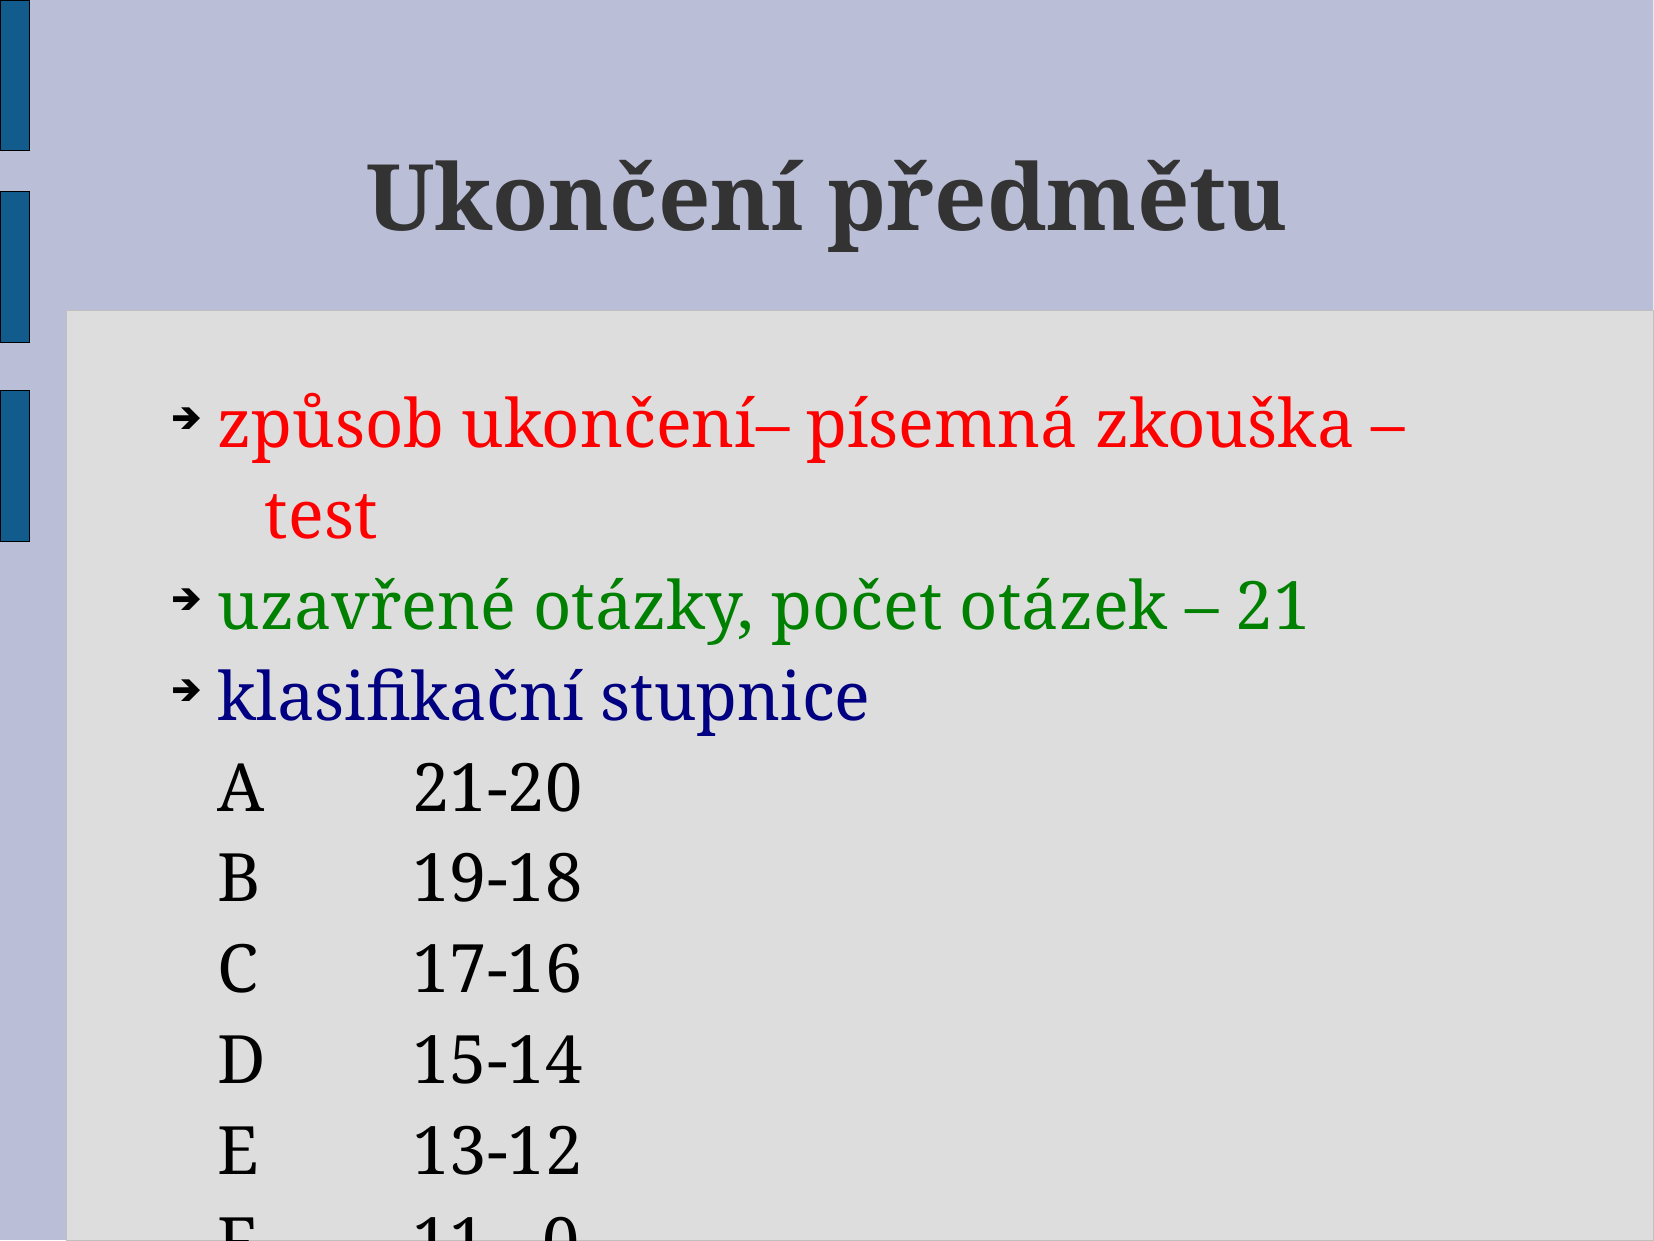

# Ukončení předmětu
způsob ukončení– písemná zkouška – 		test
uzavřené otázky, počet otázek – 21
klasifikační stupnice
A		21-20
B		19-18
C		17-16
D		15-14
E		13-12
F		11 - 0